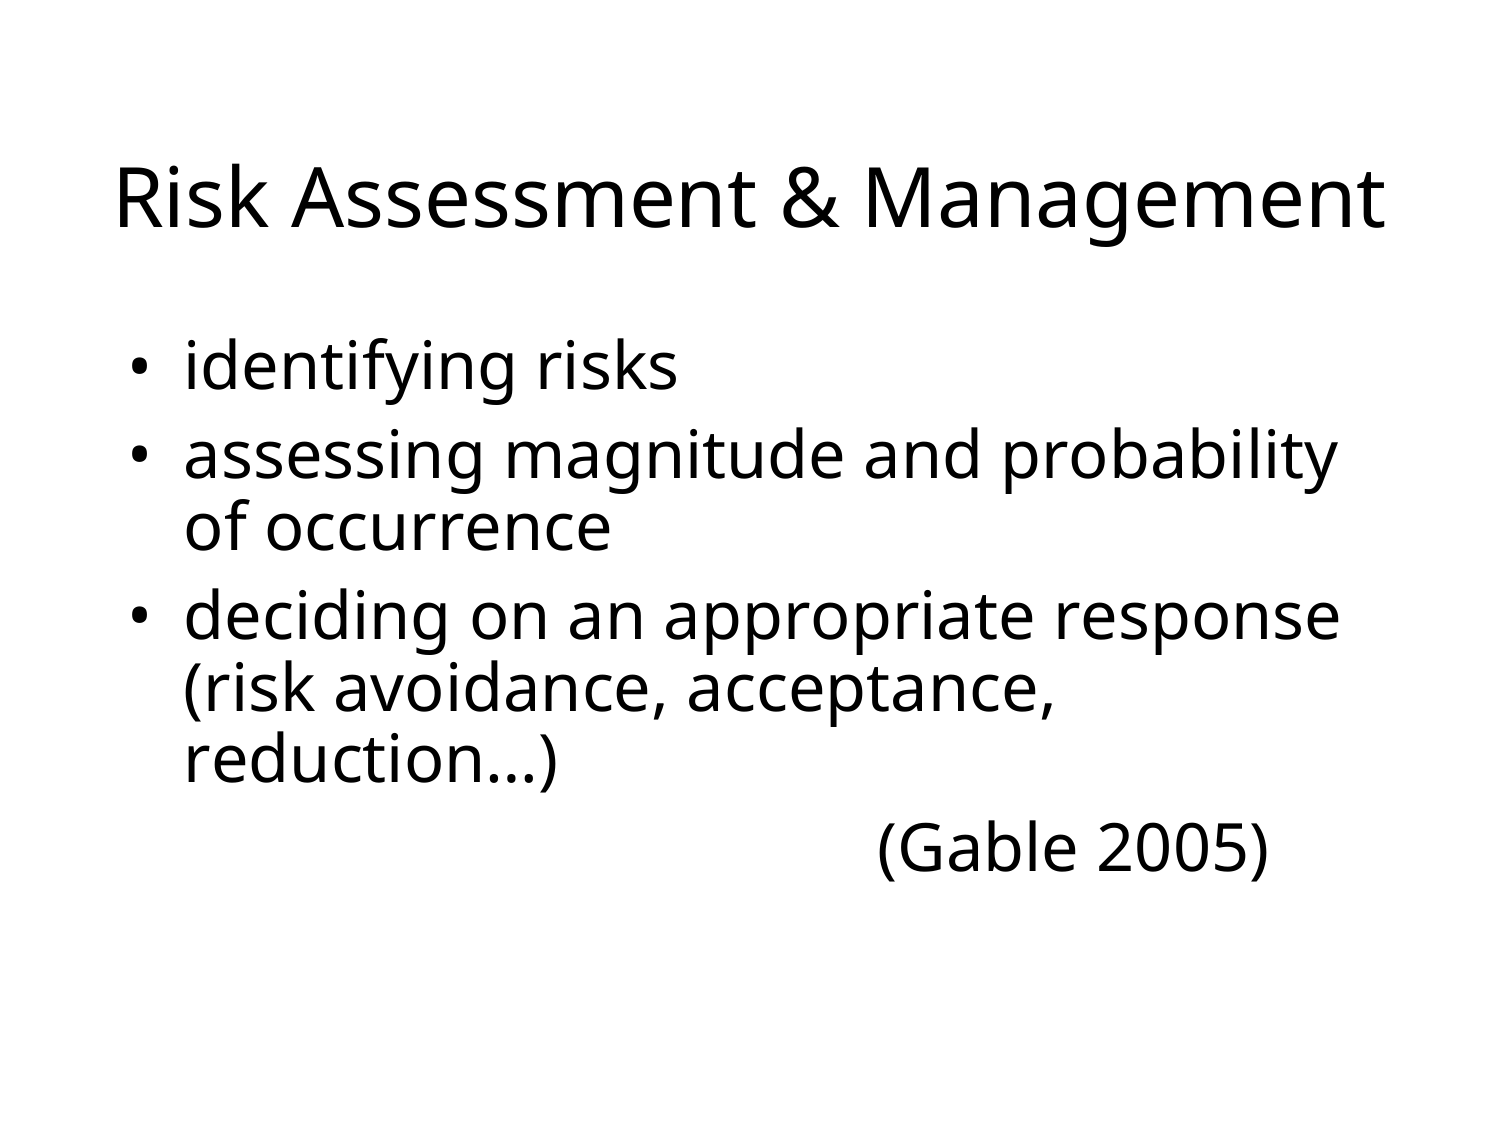

# Risk Assessment & Management
identifying risks
assessing magnitude and probability of occurrence
deciding on an appropriate response (risk avoidance, acceptance, reduction…)
						(Gable 2005)